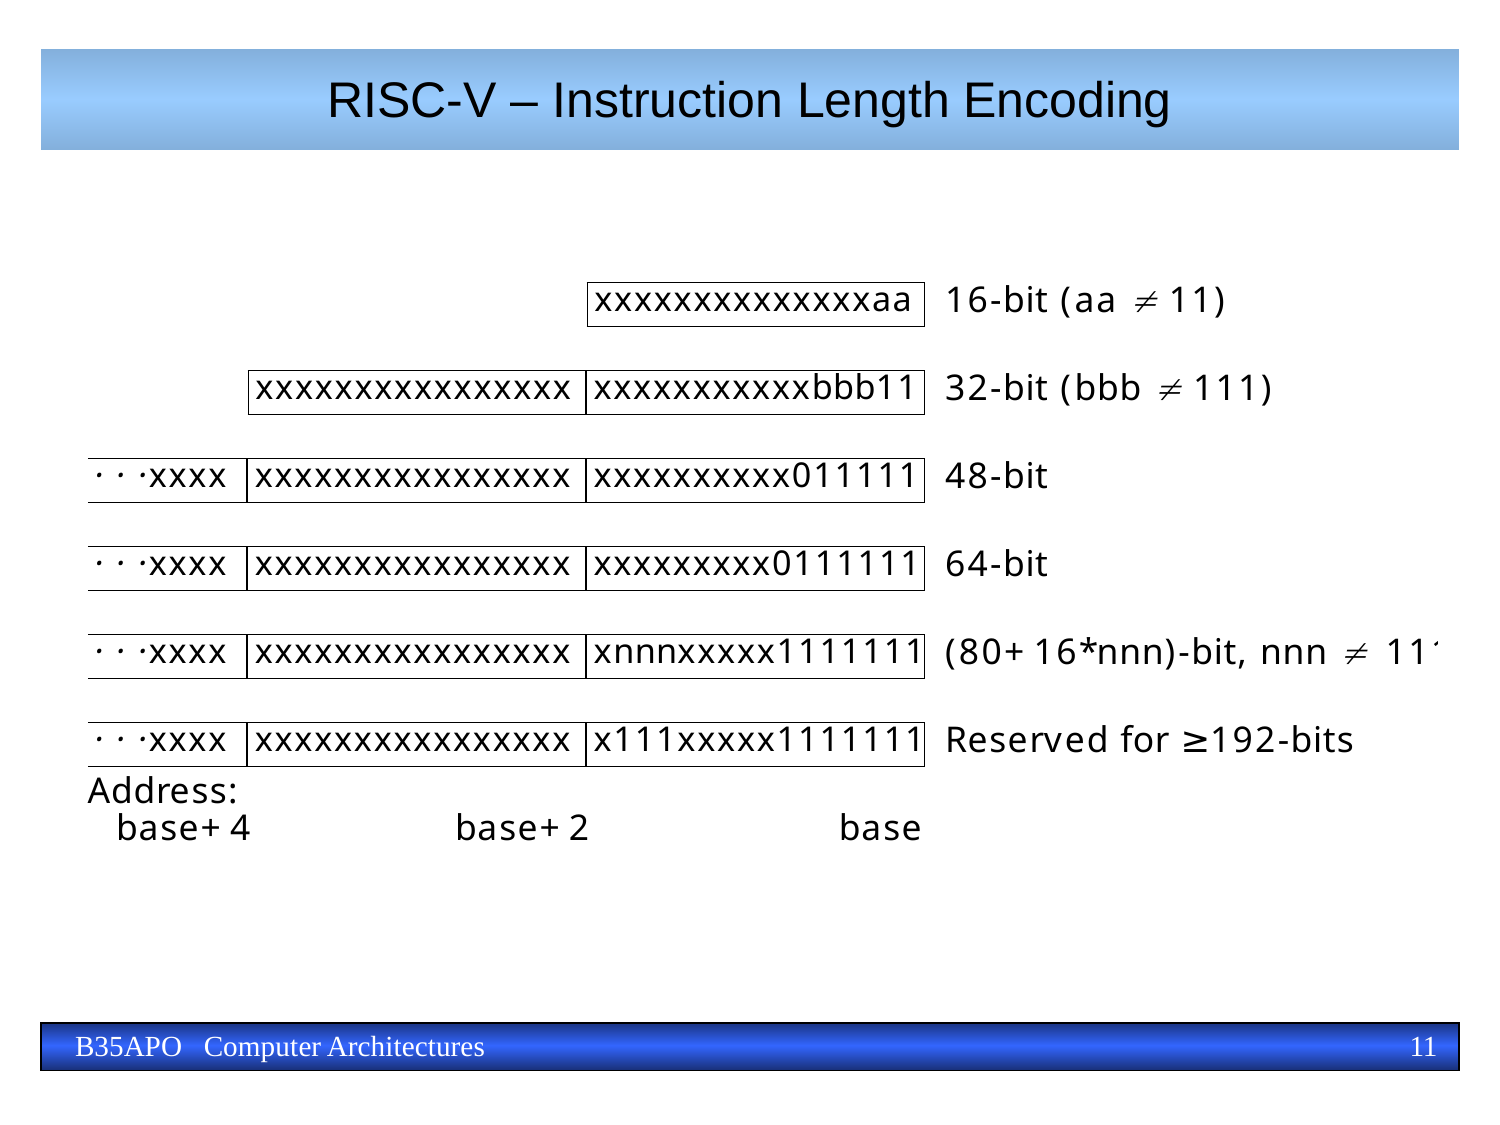

# RISC-V – Instruction Length Encoding
B35APO Computer Architectures
11